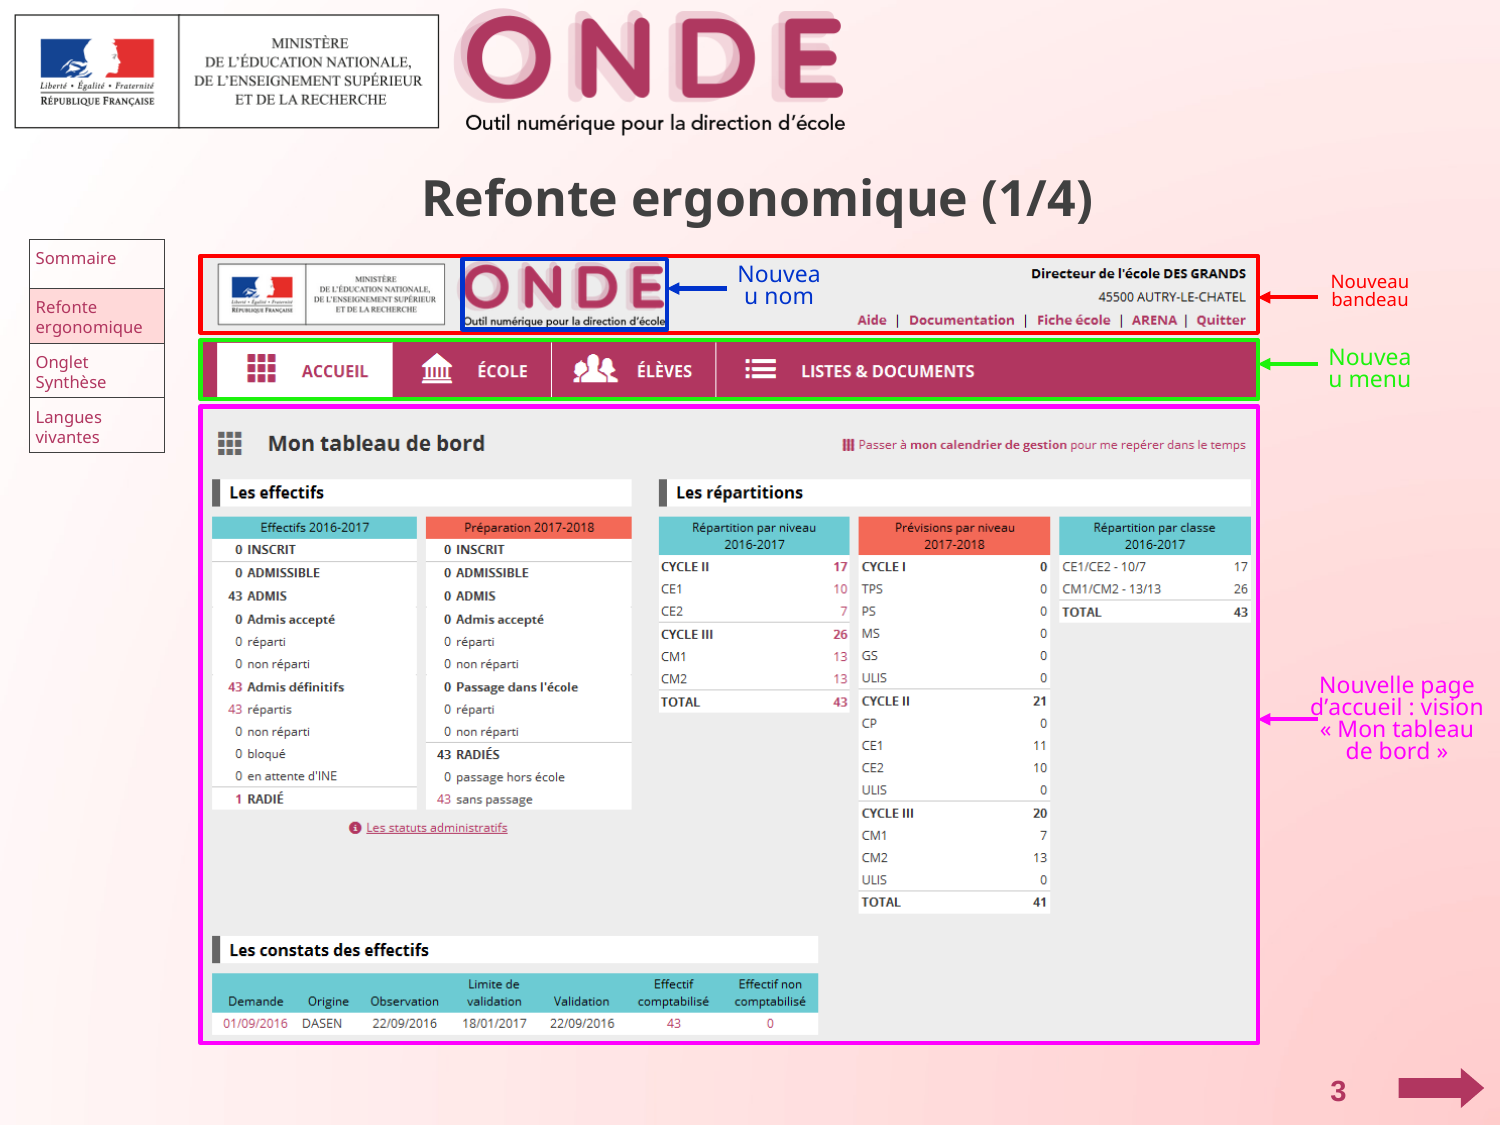

Refonte ergonomique (1/4)
| Sommaire |
| --- |
| Refonte ergonomique |
| Onglet Synthèse |
| Langues vivantes |
Nouveau nom
Nouveau bandeau
Nouveau menu
Nouvelle page d’accueil : vision « Mon tableau de bord »